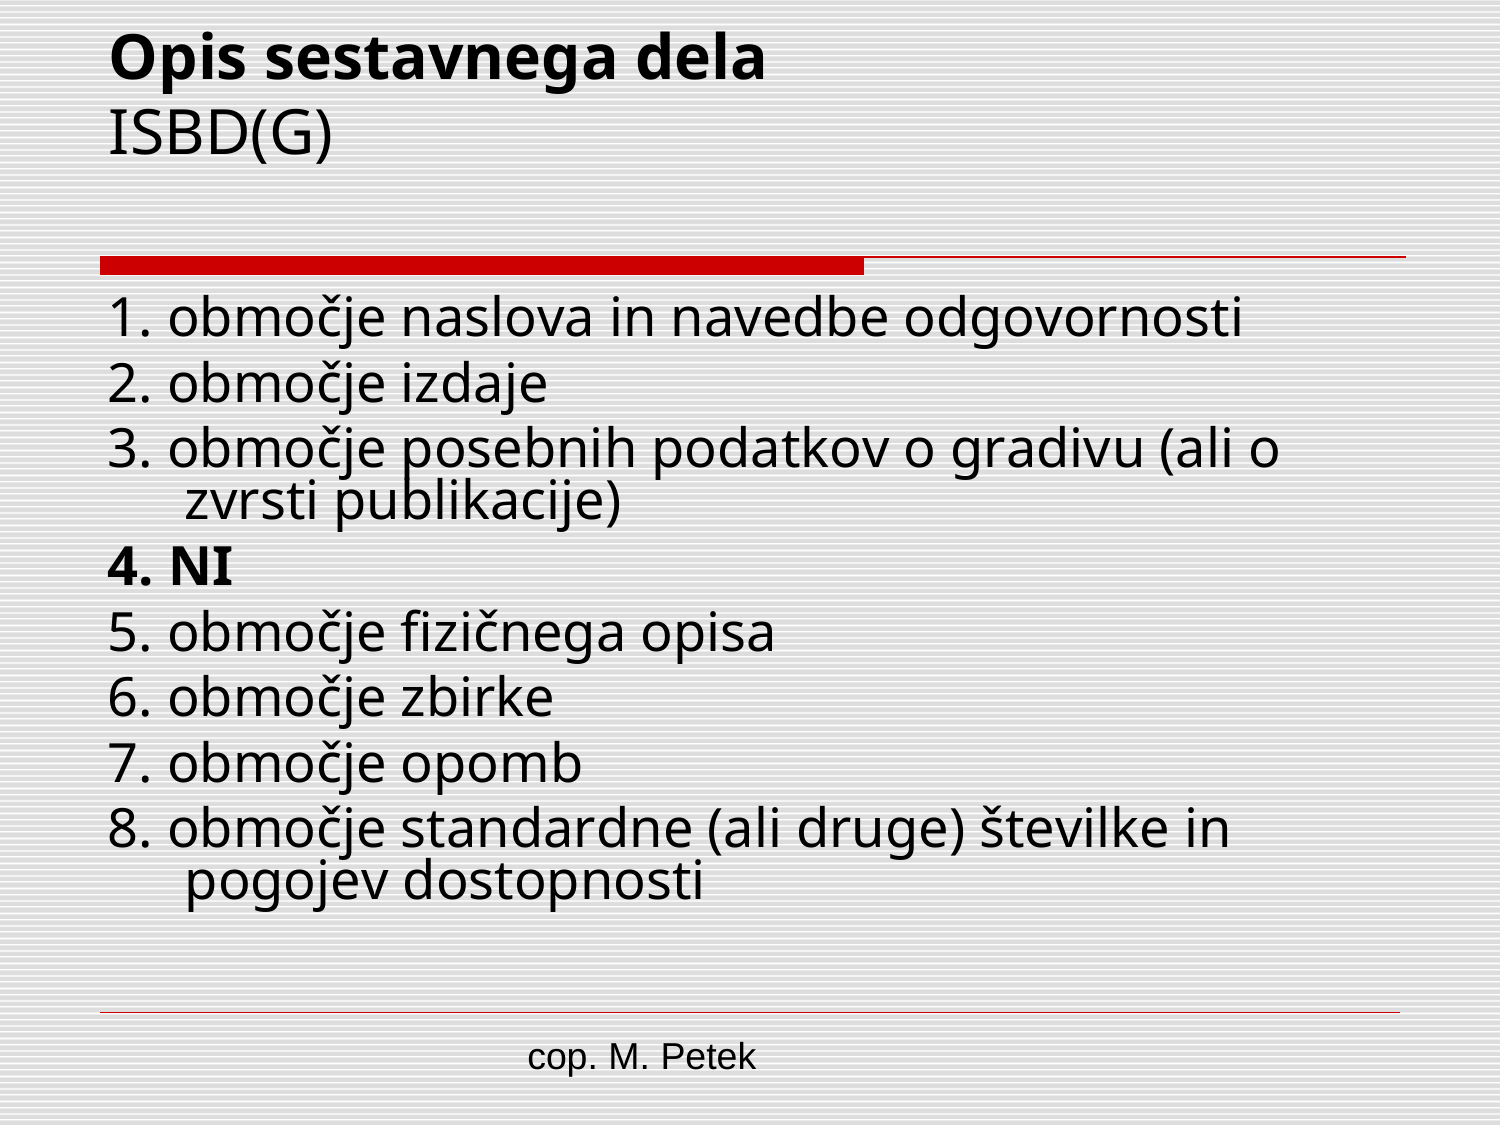

# Opis sestavnega dela ISBD(G)
1. območje naslova in navedbe odgovornosti
2. območje izdaje
3. območje posebnih podatkov o gradivu (ali o zvrsti publikacije)
4. NI
5. območje fizičnega opisa
6. območje zbirke
7. območje opomb
8. območje standardne (ali druge) številke in pogojev dostopnosti
cop. M. Petek